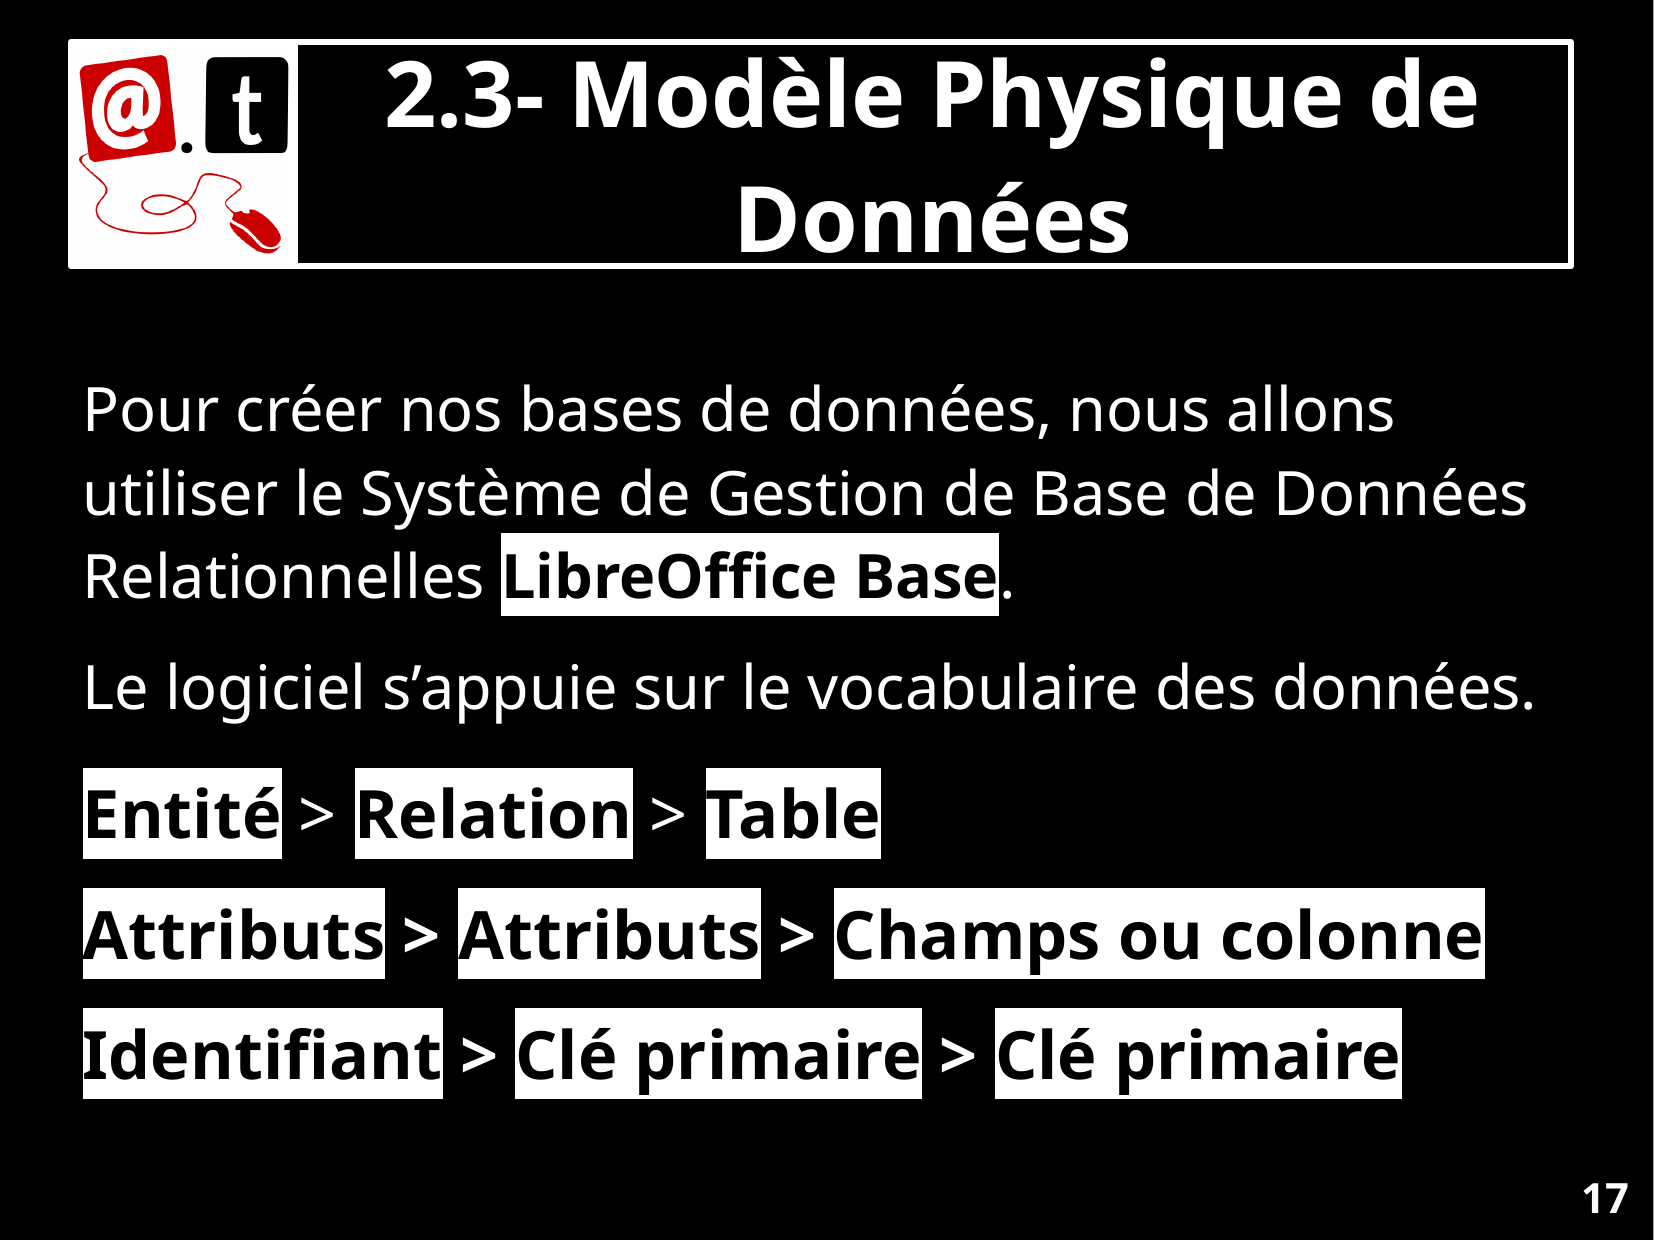

# 2.3- Modèle Physique de Données
Pour créer nos bases de données, nous allons utiliser le Système de Gestion de Base de Données Relationnelles LibreOffice Base.
Le logiciel s’appuie sur le vocabulaire des données.
Entité > Relation > Table
Attributs > Attributs > Champs ou colonne
Identifiant > Clé primaire > Clé primaire
17